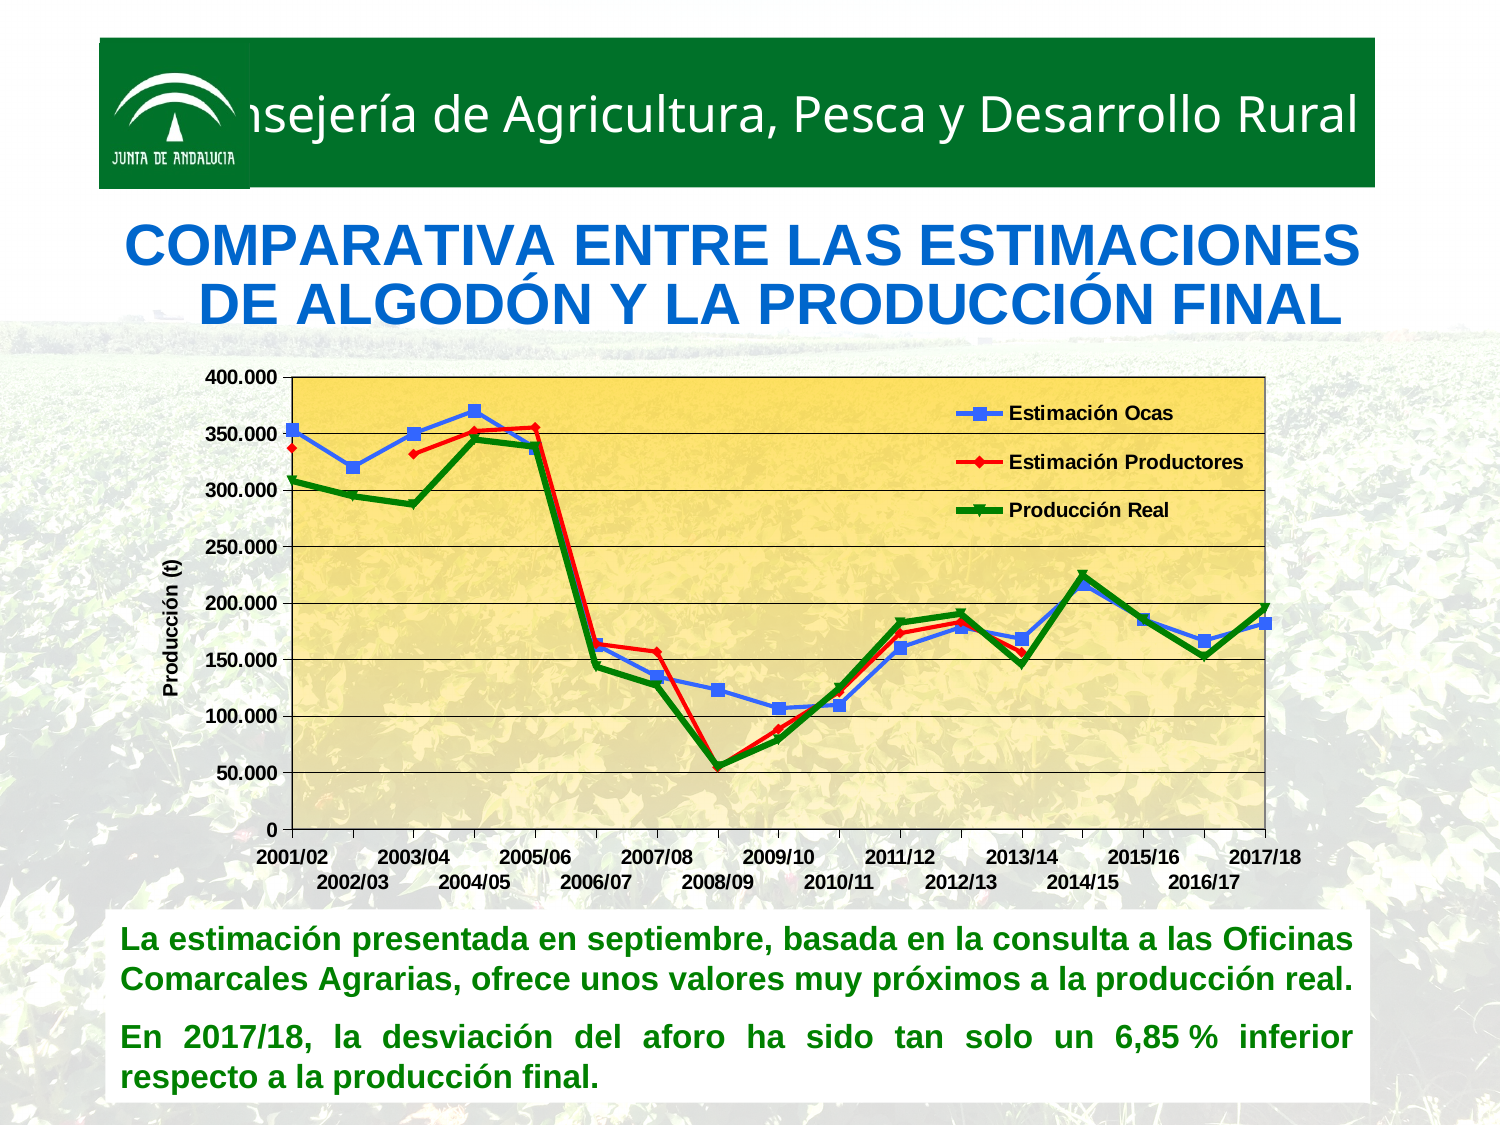

# Consejería de Agricultura, Pesca y Desarrollo Rural
COMPARATIVA ENTRE LAS ESTIMACIONES DE ALGODÓN Y LA PRODUCCIÓN FINAL
La estimación presentada en septiembre, basada en la consulta a las Oficinas Comarcales Agrarias, ofrece unos valores muy próximos a la producción real.
En 2017/18, la desviación del aforo ha sido tan solo un 6,85 % inferior respecto a la producción final.